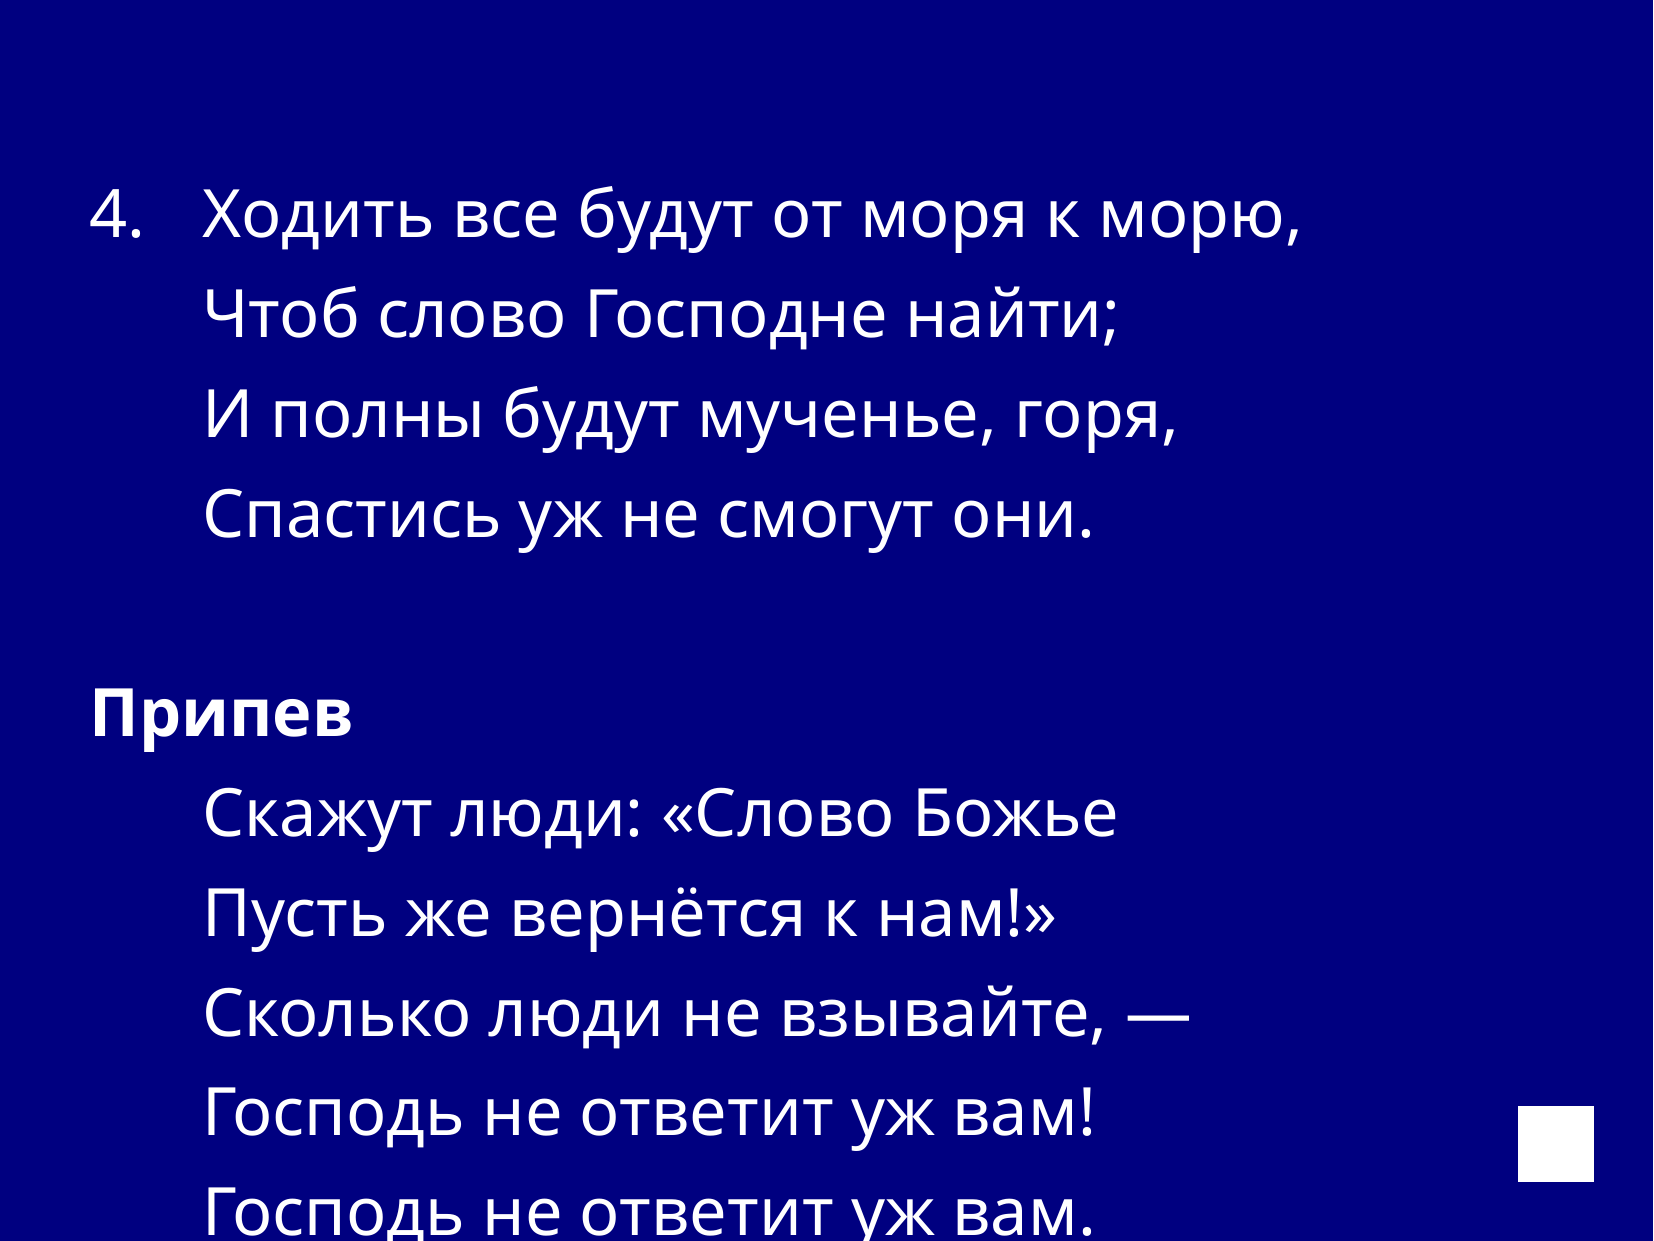

4.	Ходить все будут от моря к морю,
	Чтоб слово Господне найти;
	И полны будут мученье, горя,
	Спастись уж не смогут они.
Припев
	Скажут люди: «Слово Божье
	Пусть же вернётся к нам!»
	Сколько люди не взывайте, —
	Господь не ответит уж вам!
	Господь не ответит уж вам.